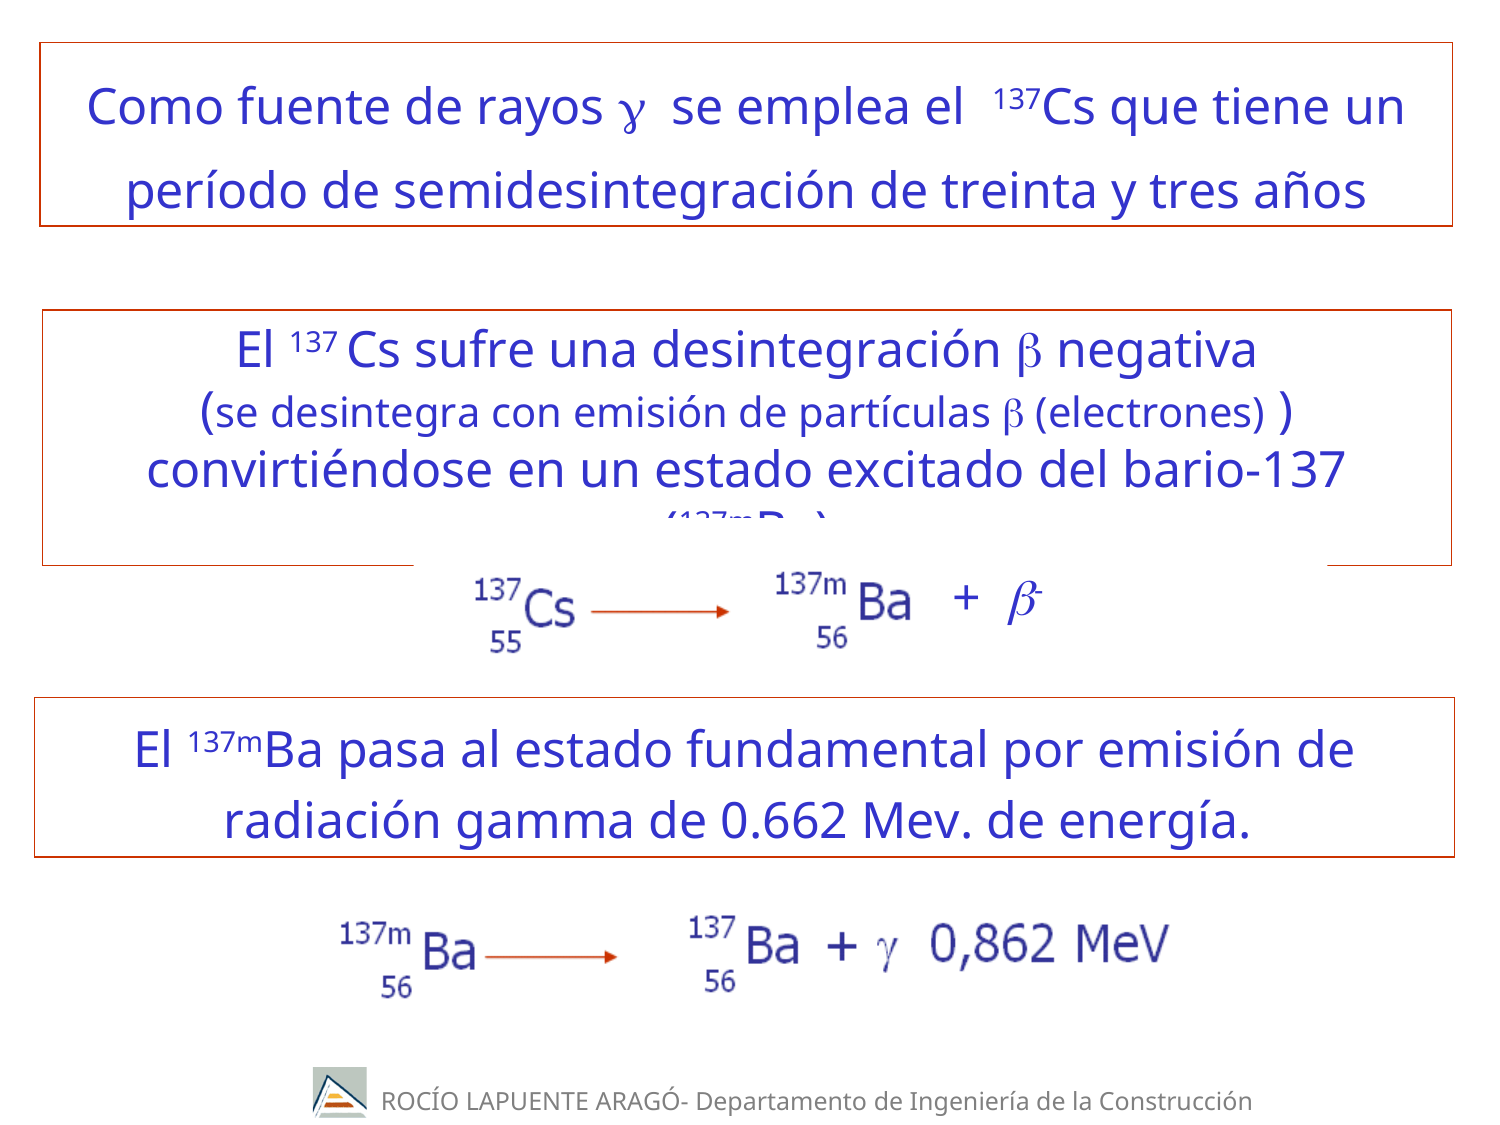

Como fuente de rayos se emplea el 137Cs que tiene un período de semidesintegración de treinta y tres años
El 137 Cs sufre una desintegración  negativa
(se desintegra con emisión de partículas  (electrones) ) convirtiéndose en un estado excitado del bario-137 (137mBa)
 + -
El 137mBa pasa al estado fundamental por emisión de radiación gamma de 0.662 Mev. de energía.
 + -